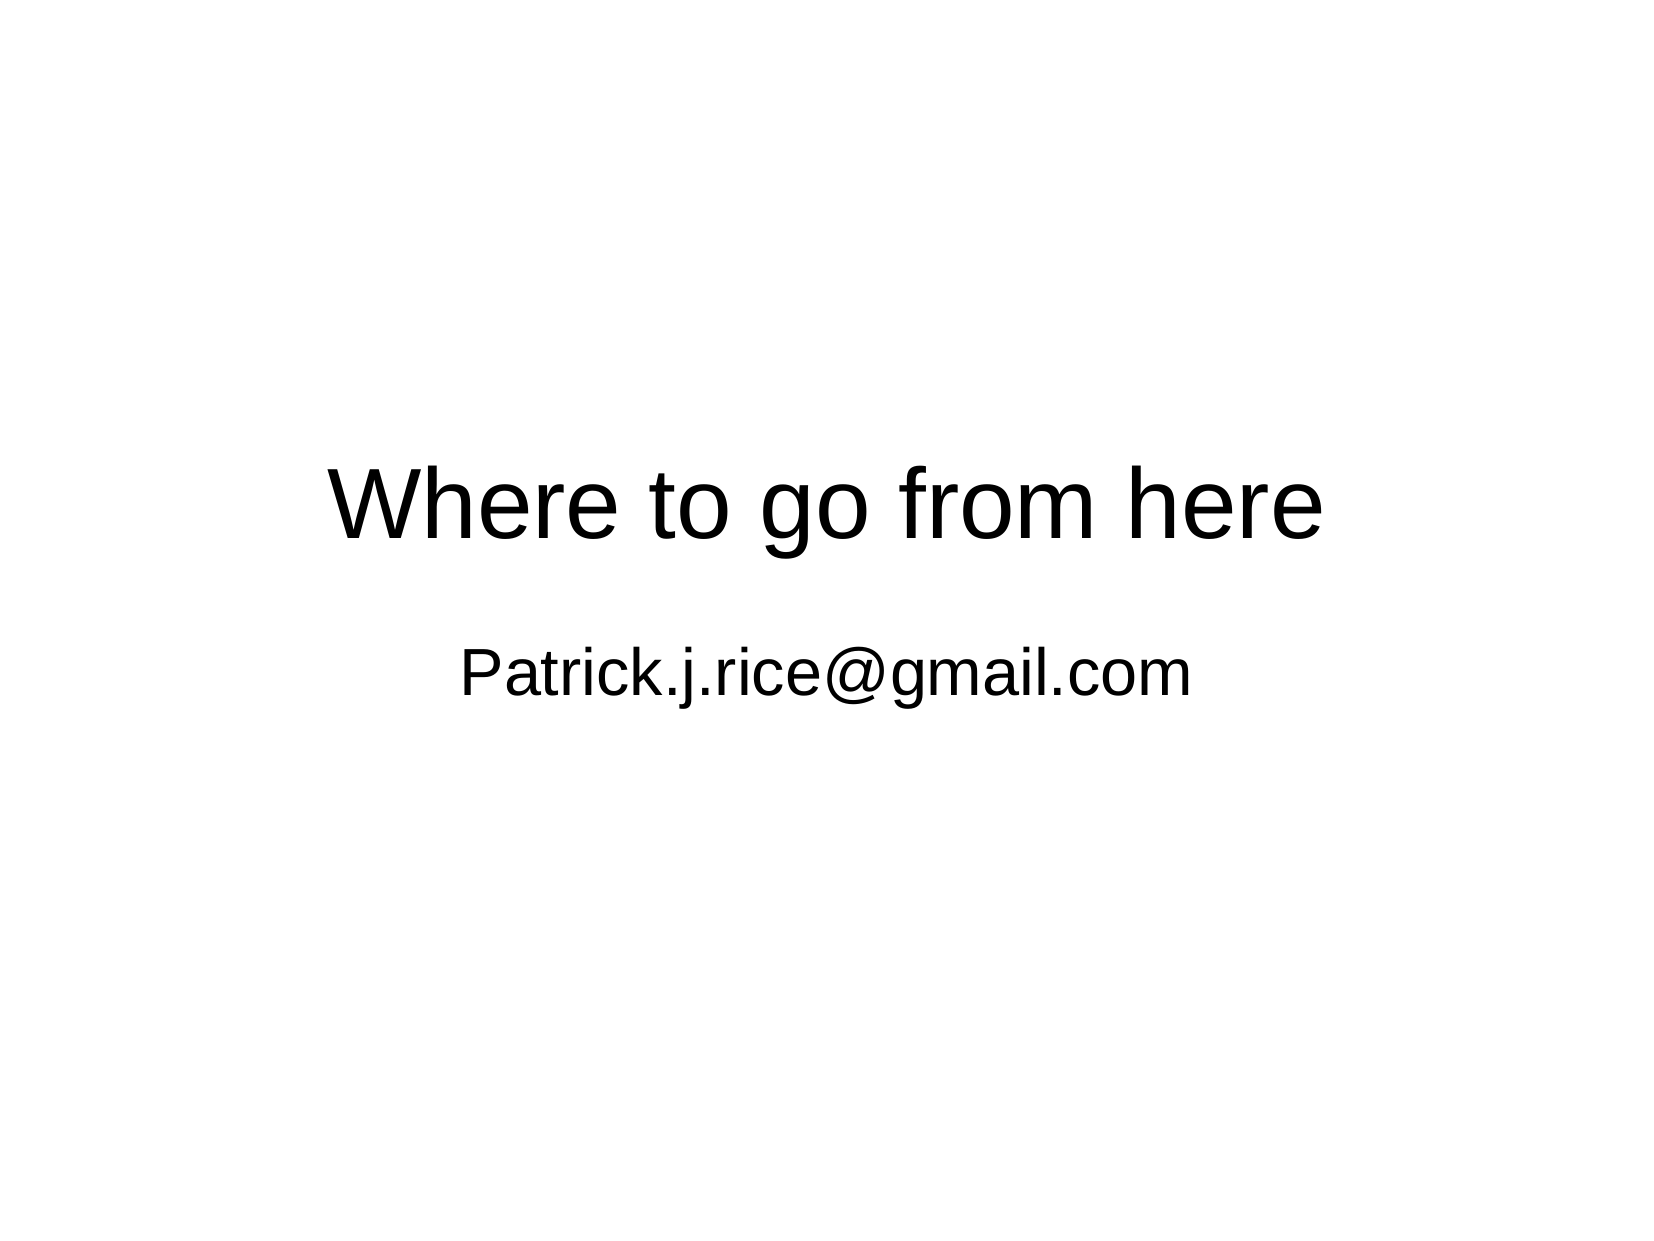

# Where to go from here
Patrick.j.rice@gmail.com